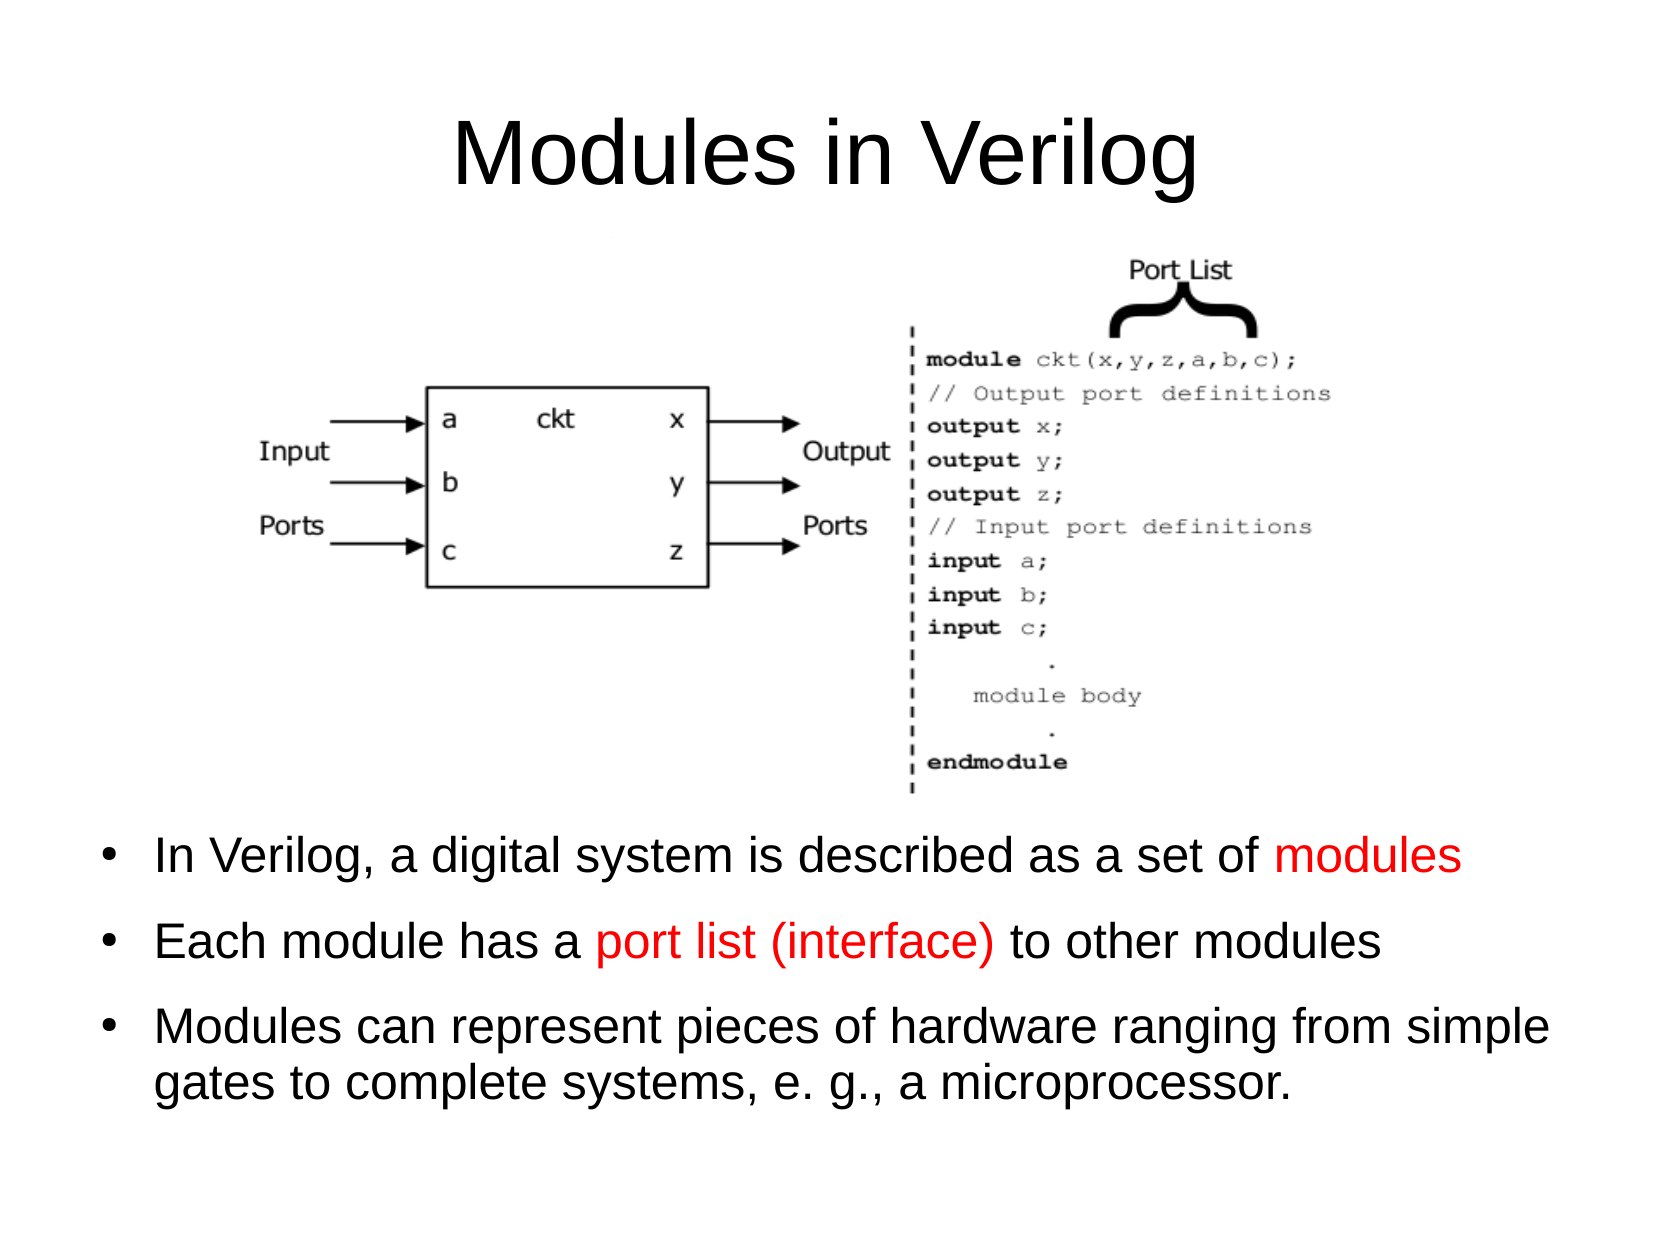

# Modules in Verilog
In Verilog, a digital system is described as a set of modules
Each module has a port list (interface) to other modules
Modules can represent pieces of hardware ranging from simple gates to complete systems, e. g., a microprocessor.